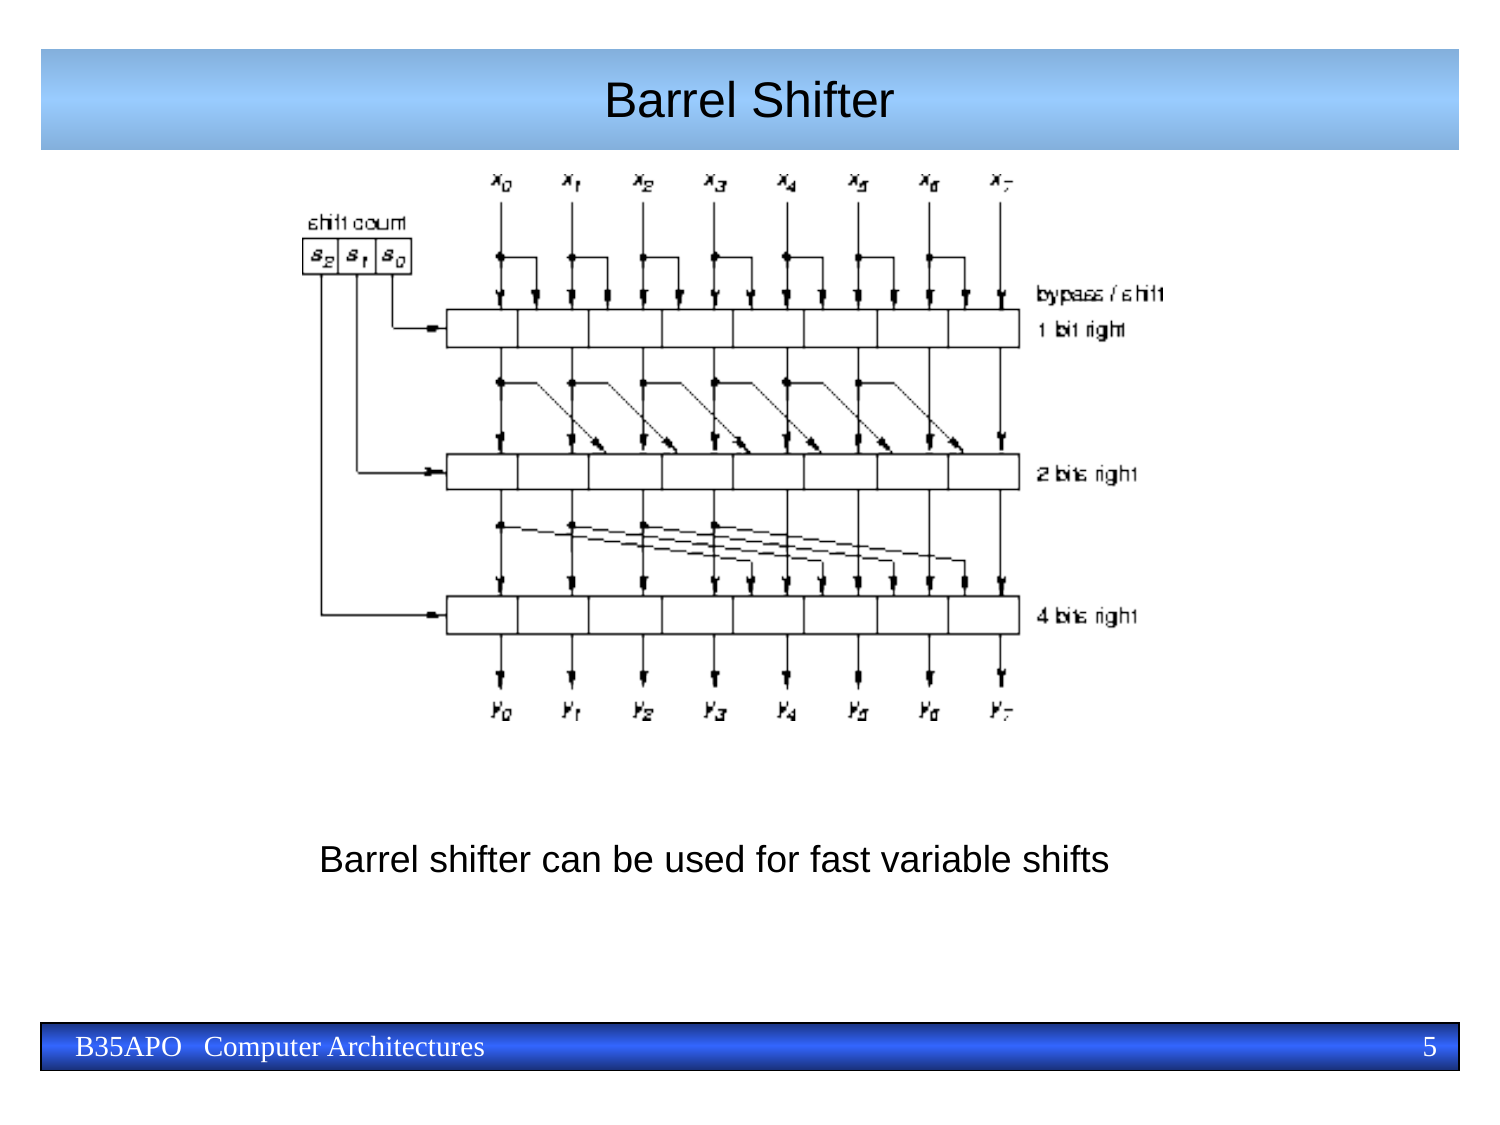

# Barrel Shifter
Barrel shifter can be used for fast variable shifts
B35APO Computer Architectures
5